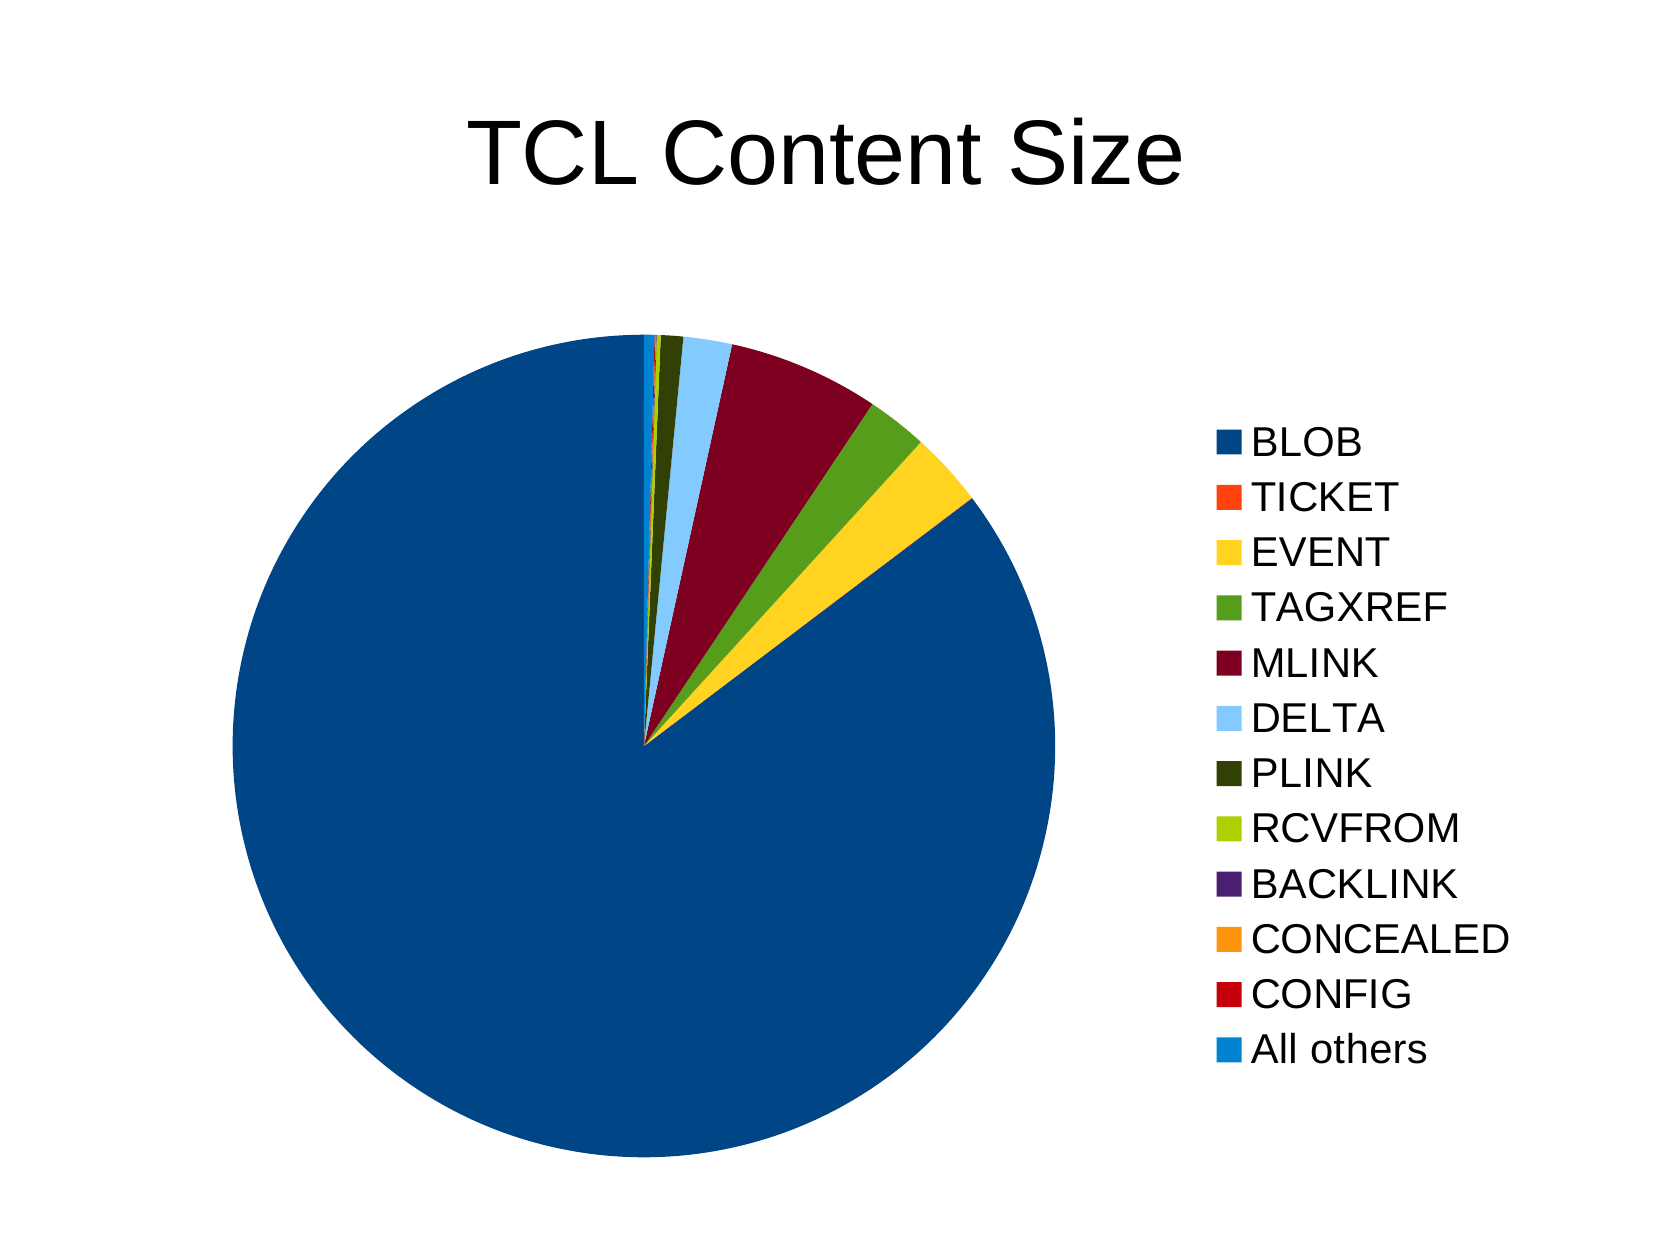

# TCL Content Size
### Chart
| Category | Column 1 |
|---|---|
| BLOB | 9296.0 |
| TICKET | 2.0 |
| EVENT | 319.0 |
| TAGXREF | 260.0 |
| MLINK | 647.0 |
| DELTA | 208.0 |
| PLINK | 96.0 |
| RCVFROM | 17.0 |
| BACKLINK | 3.0 |
| CONCEALED | 2.0 |
| CONFIG | 4.0 |
| All others | 45.0 |